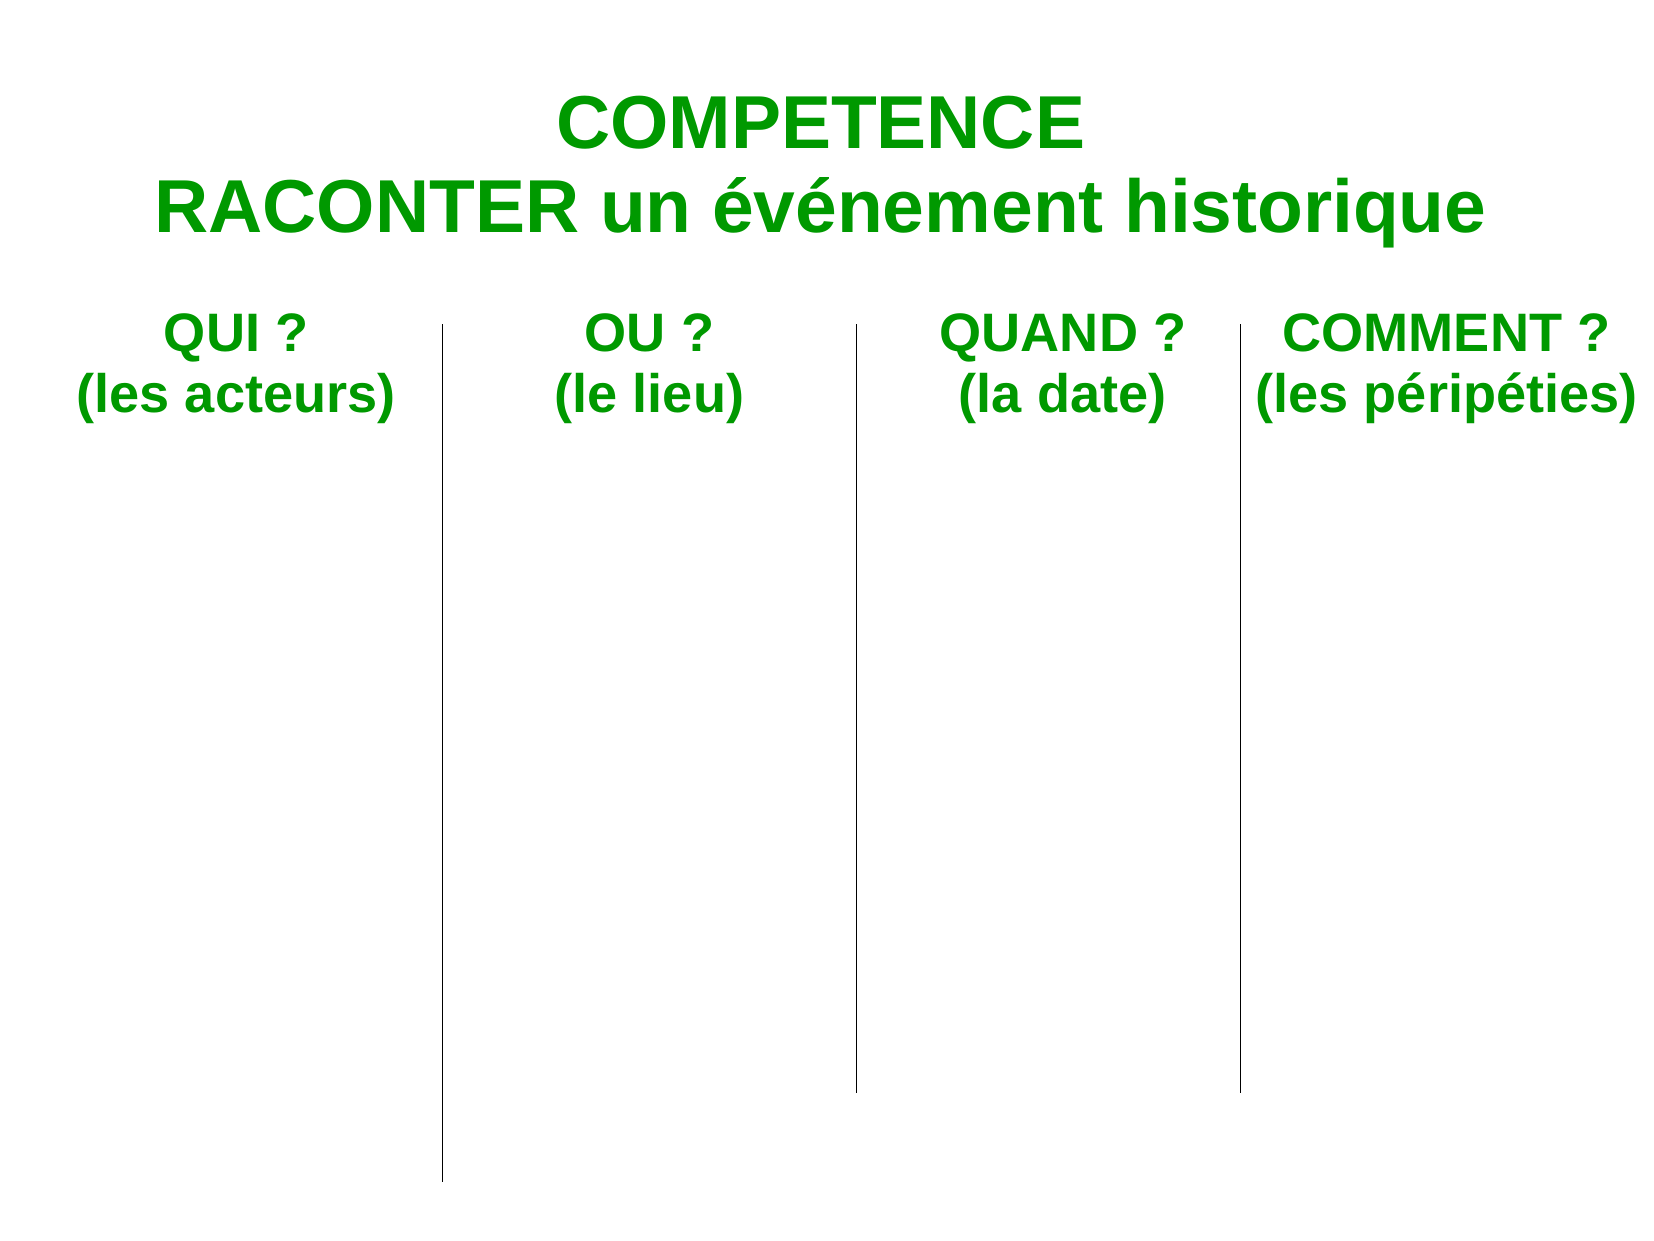

#
COMPETENCE
RACONTER un événement historique
QUI ?
(les acteurs)
OU ?
(le lieu)
QUAND ?
(la date)
COMMENT ?
(les péripéties)